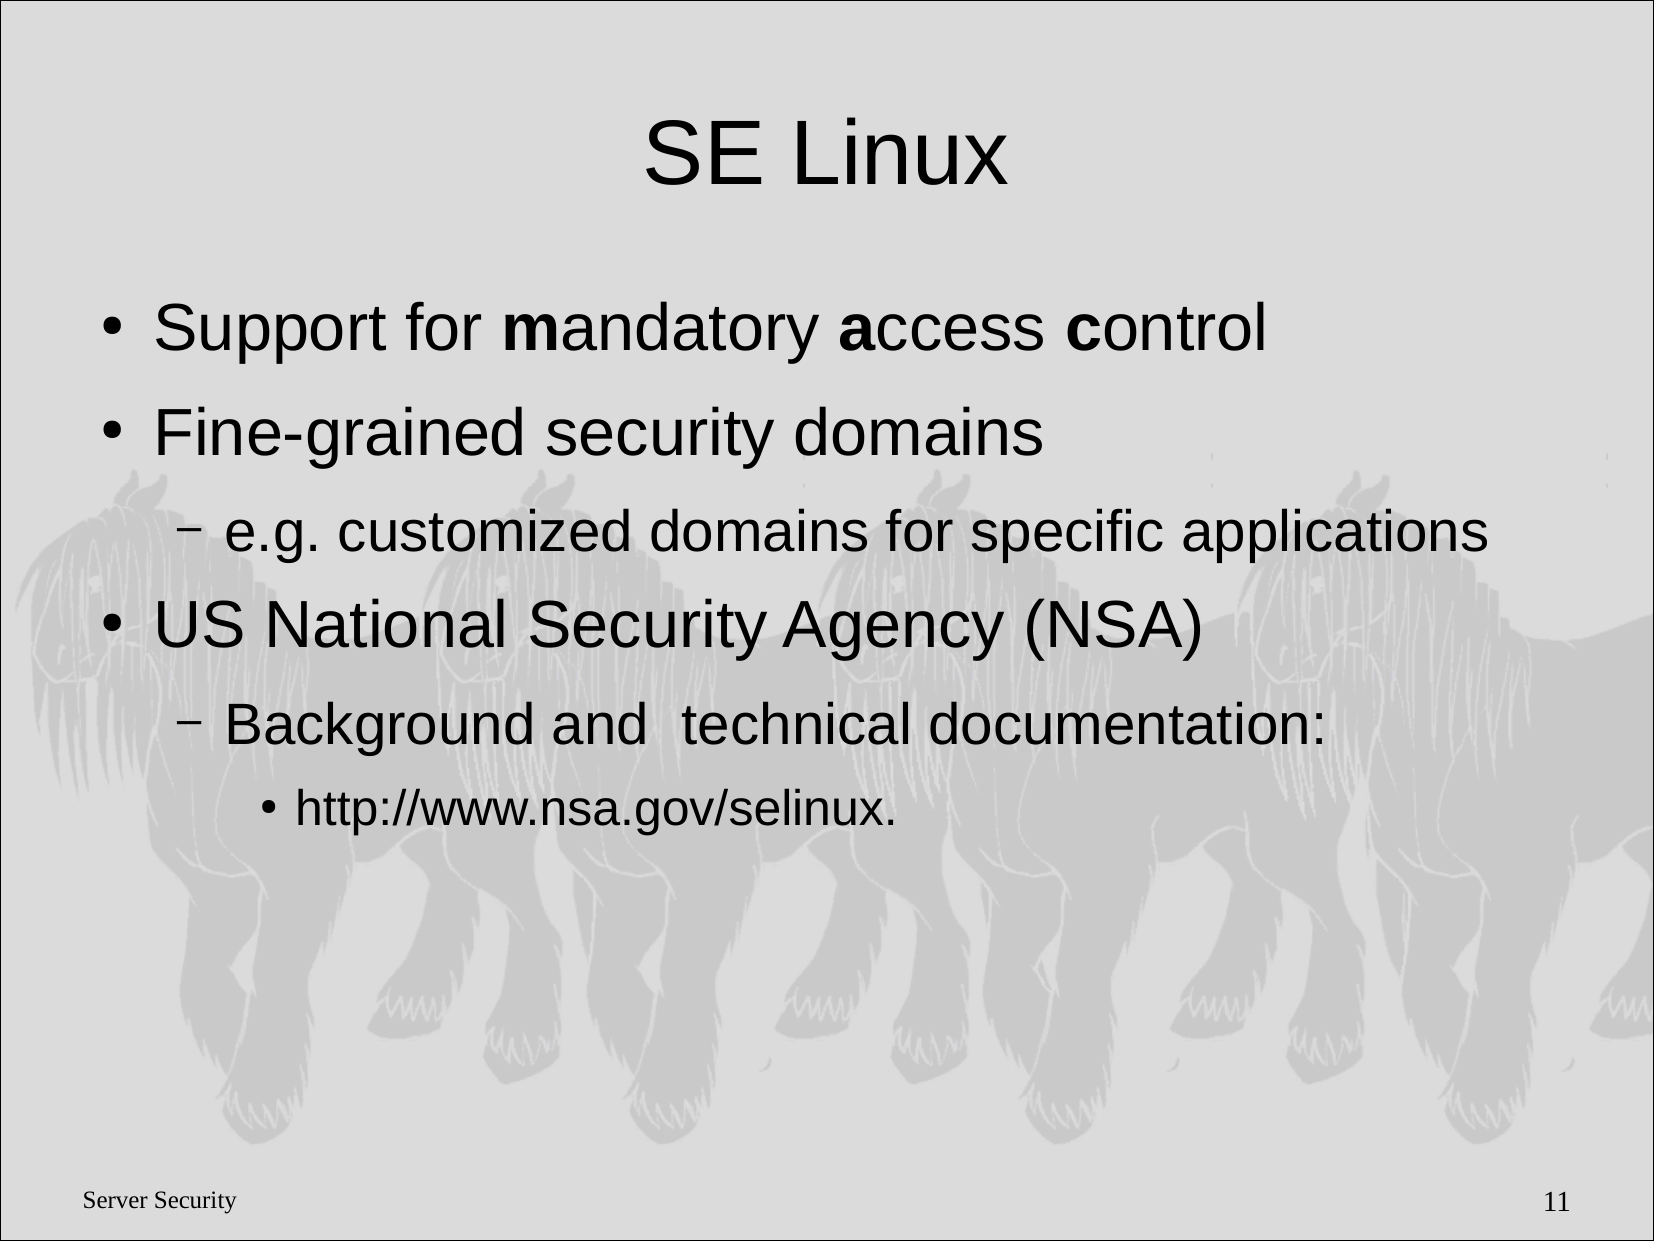

# SE Linux
Support for mandatory access control
Fine-grained security domains
e.g. customized domains for specific applications
US National Security Agency (NSA)
Background and technical documentation:
http://www.nsa.gov/selinux.